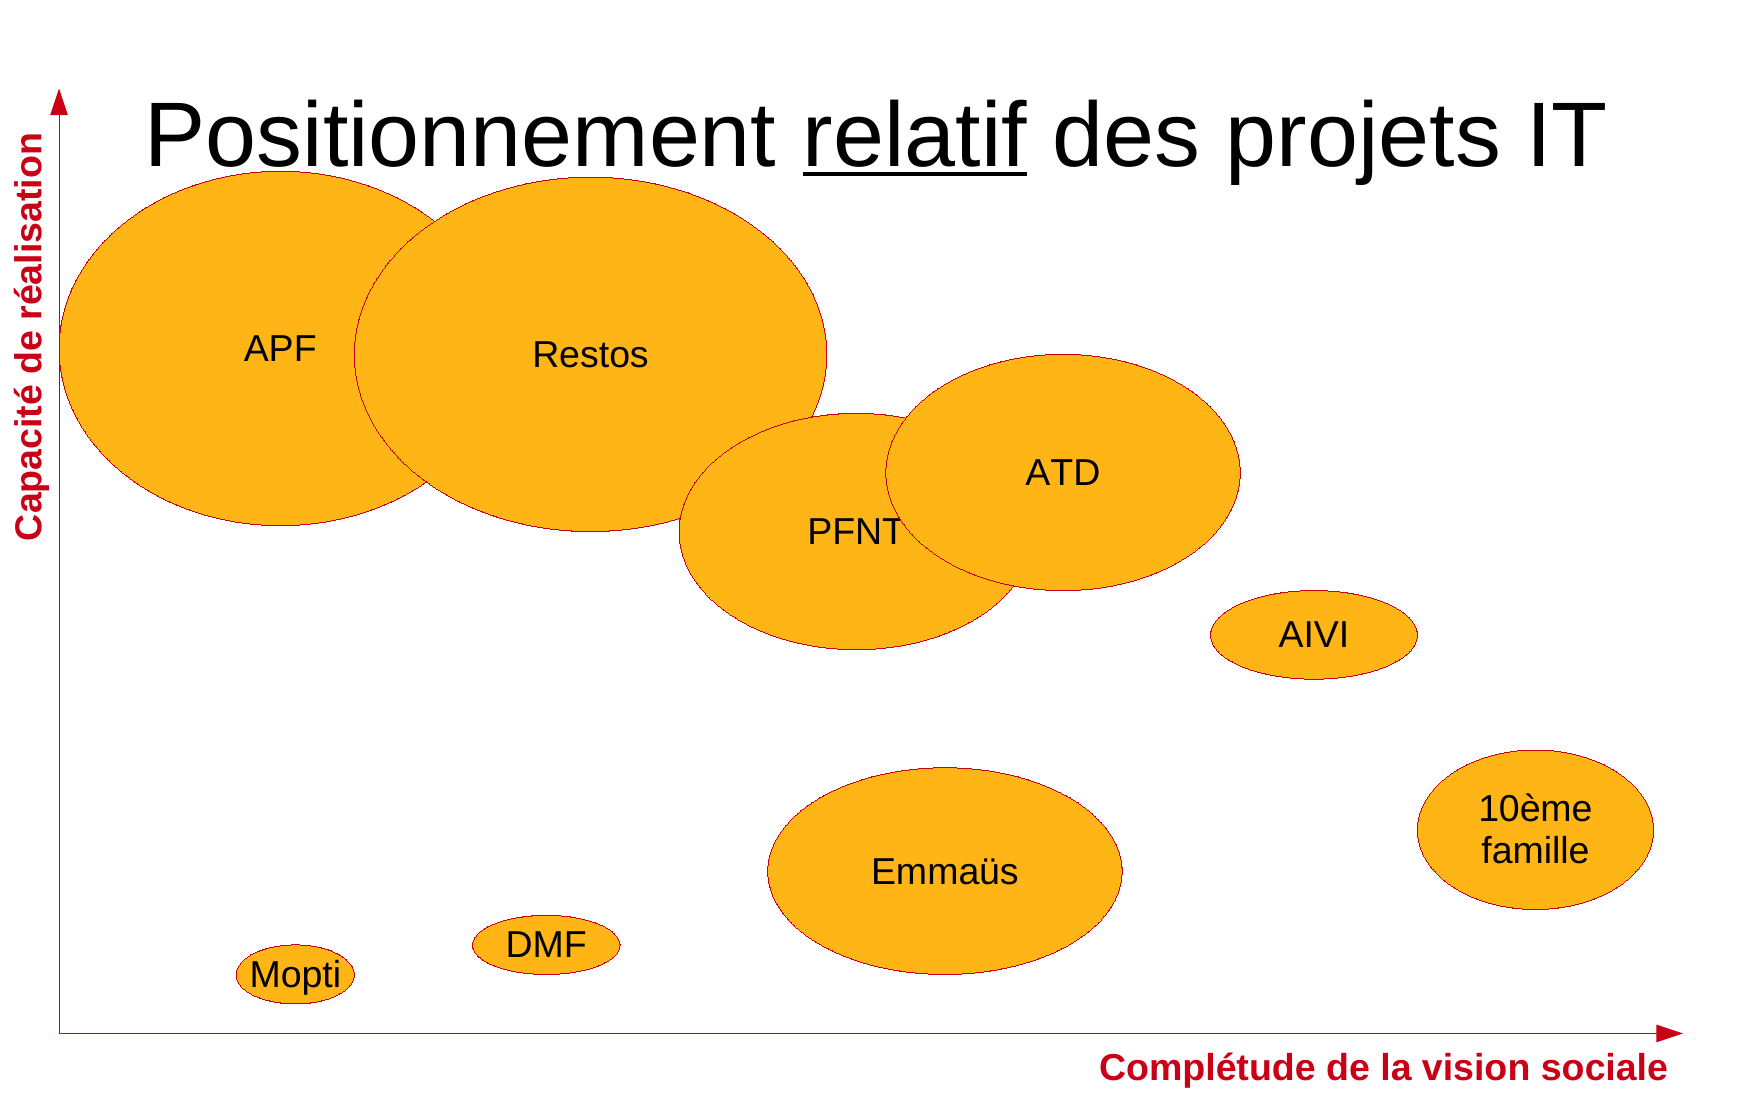

# Positionnement relatif des projets IT
APF
Restos
ATD
PFNT
Capacité de réalisation
AIVI
10ème
famille
Emmaüs
DMF
Mopti
Complétude de la vision sociale